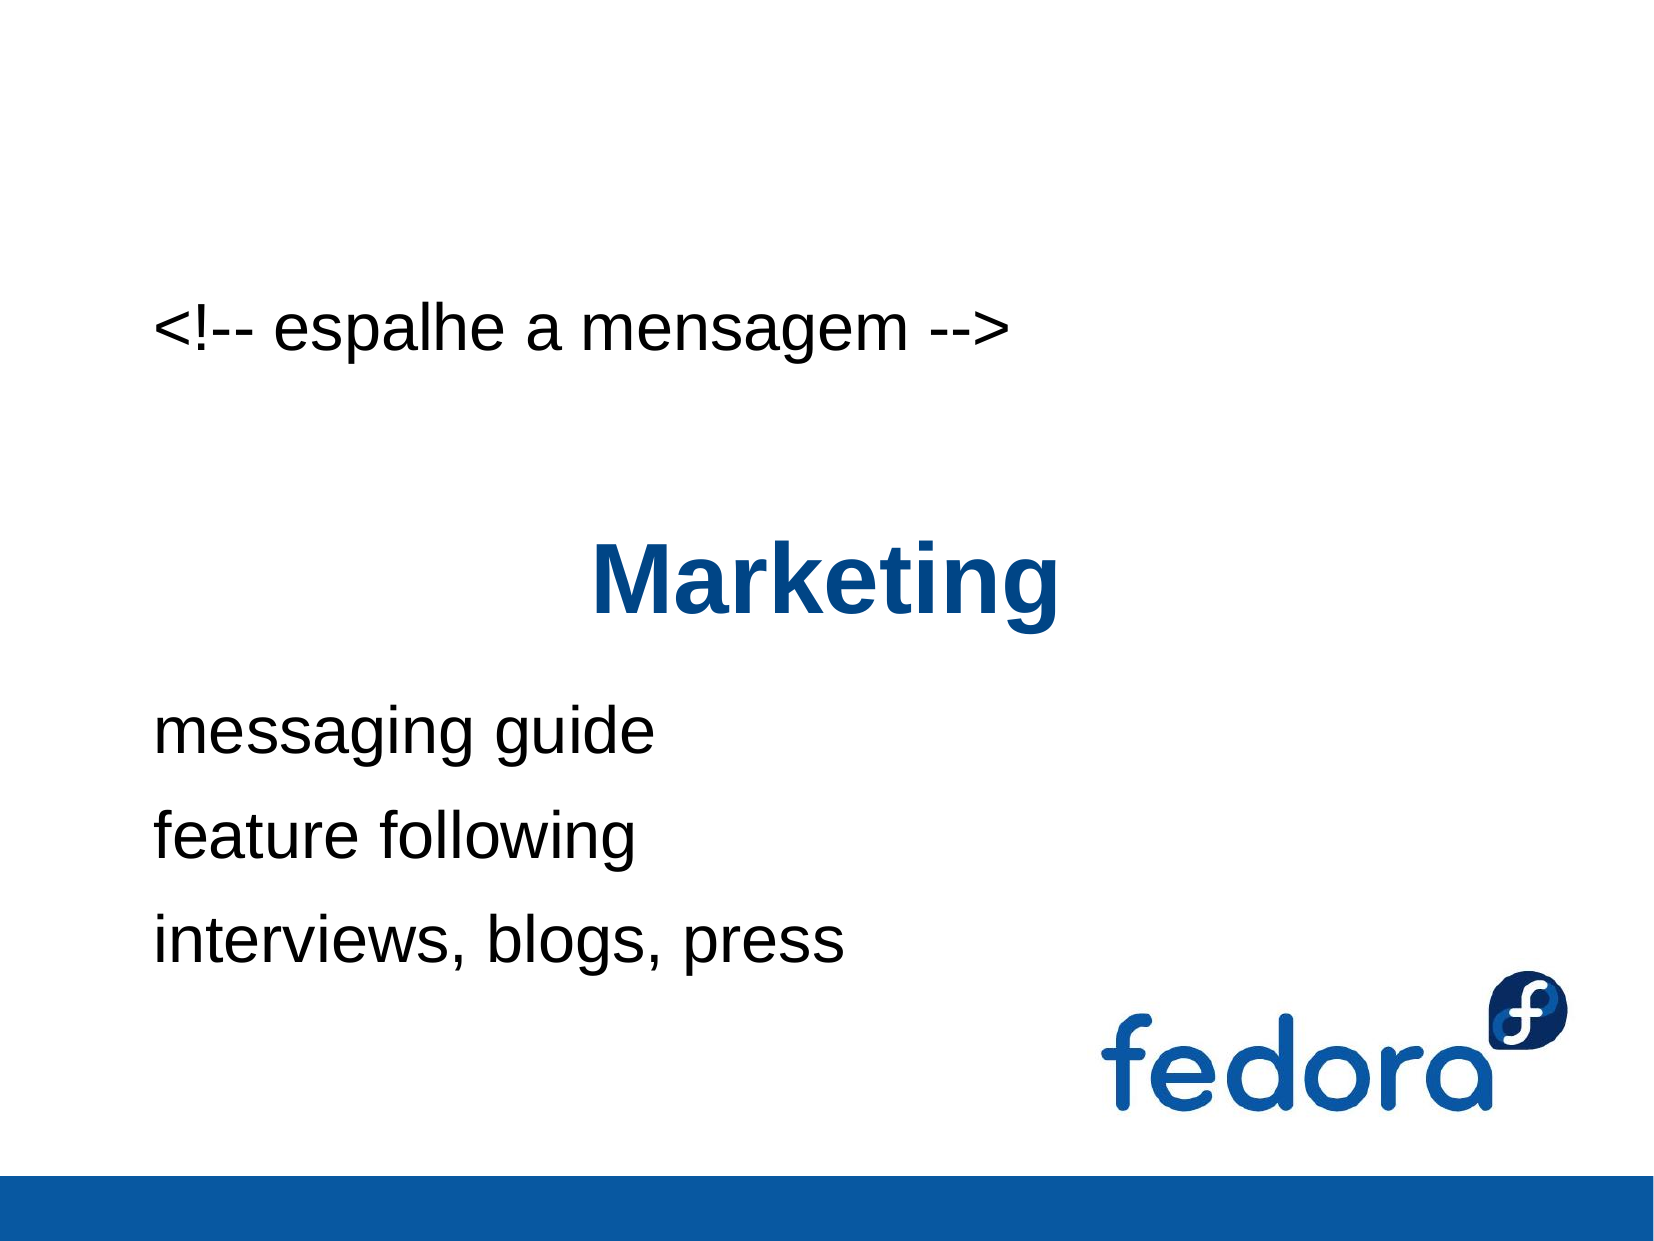

# Marketing
<!-- espalhe a mensagem -->
messaging guide
feature following
interviews, blogs, press